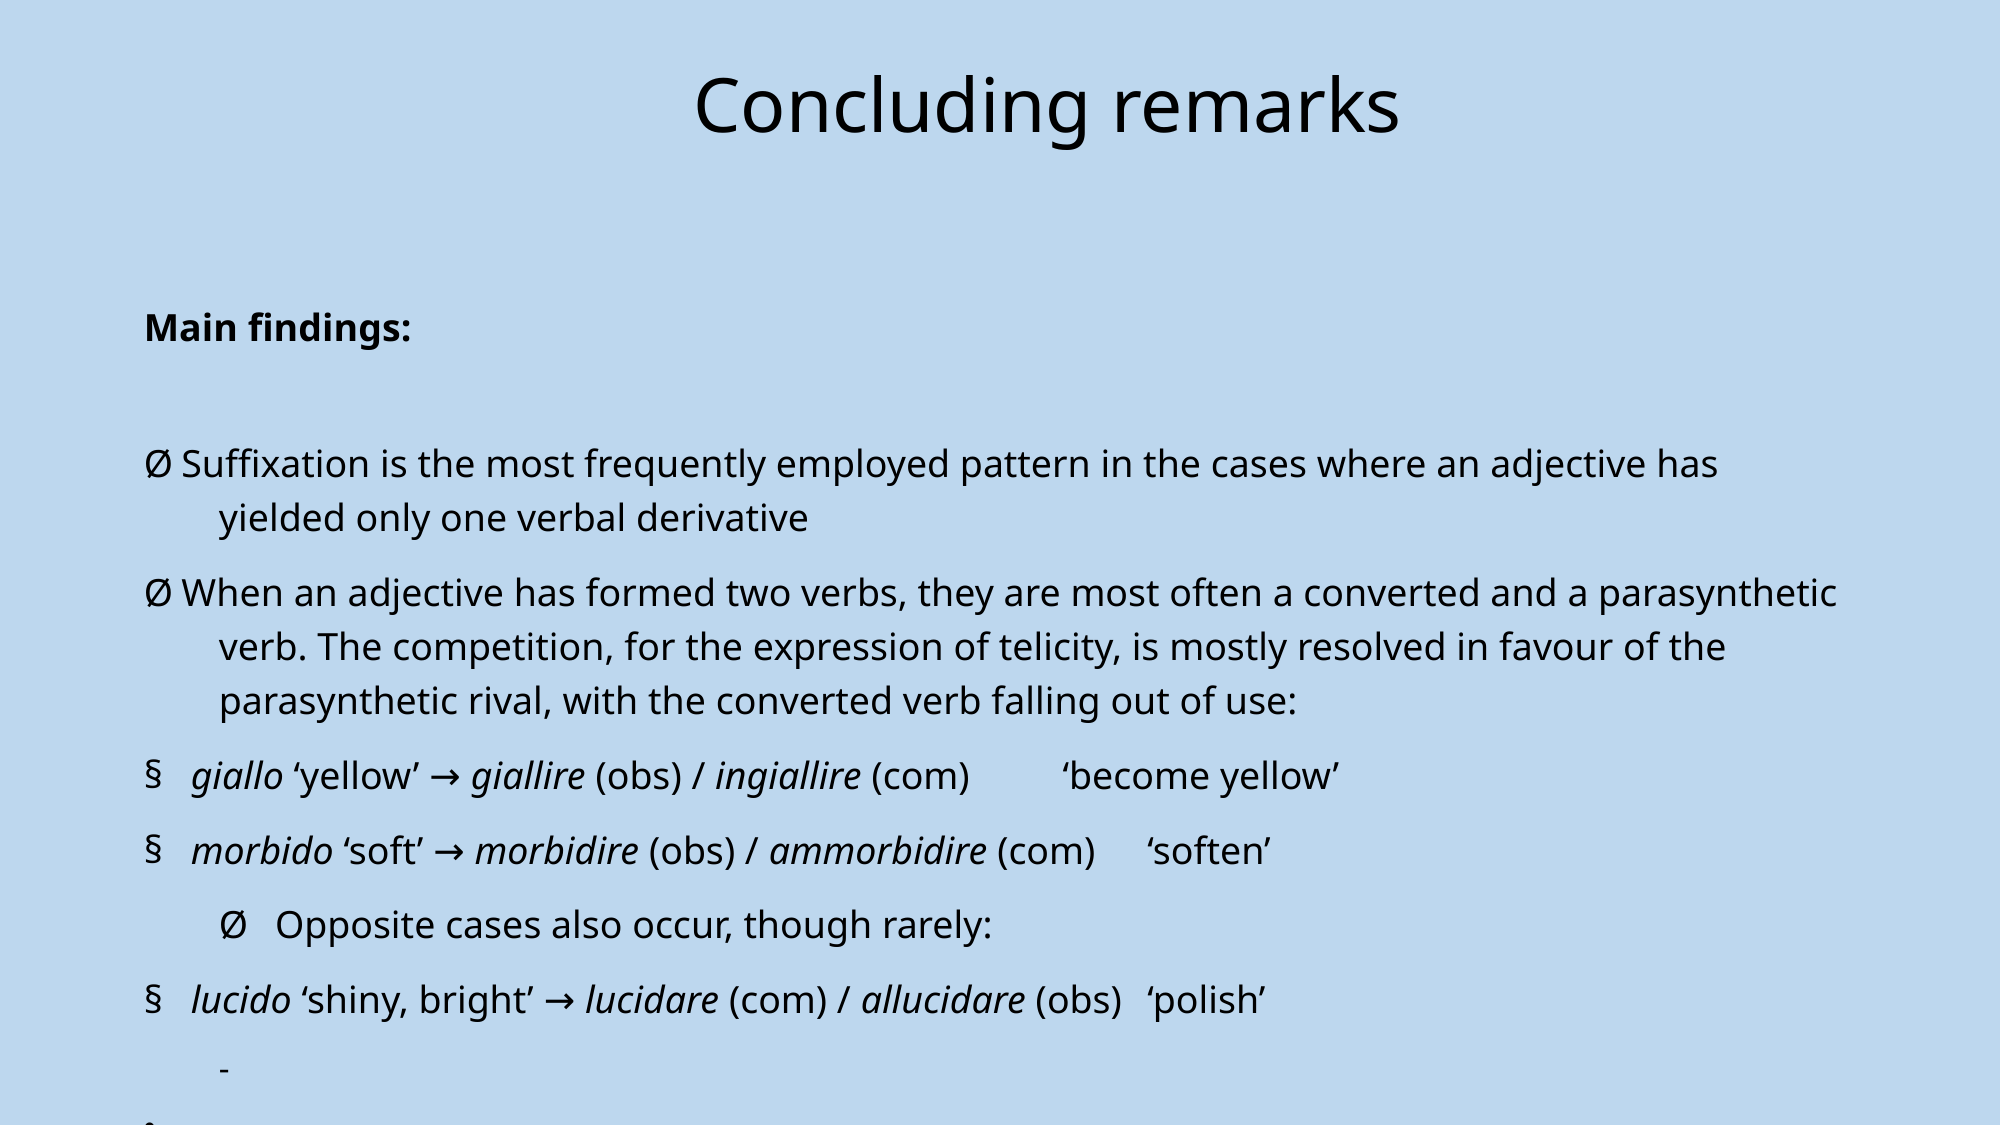

Concluding remarks
Main findings:
Suffixation is the most frequently employed pattern in the cases where an adjective has yielded only one verbal derivative
When an adjective has formed two verbs, they are most often a converted and a parasynthetic verb. The competition, for the expression of telicity, is mostly resolved in favour of the parasynthetic rival, with the converted verb falling out of use:
giallo ‘yellow’ → giallire (obs) / ingiallire (com)		‘become yellow’
morbido ‘soft’ → morbidire (obs) / ammorbidire (com)	 ‘soften’
Opposite cases also occur, though rarely:
lucido ‘shiny, bright’ → lucidare (com) / allucidare (obs)	 ‘polish’